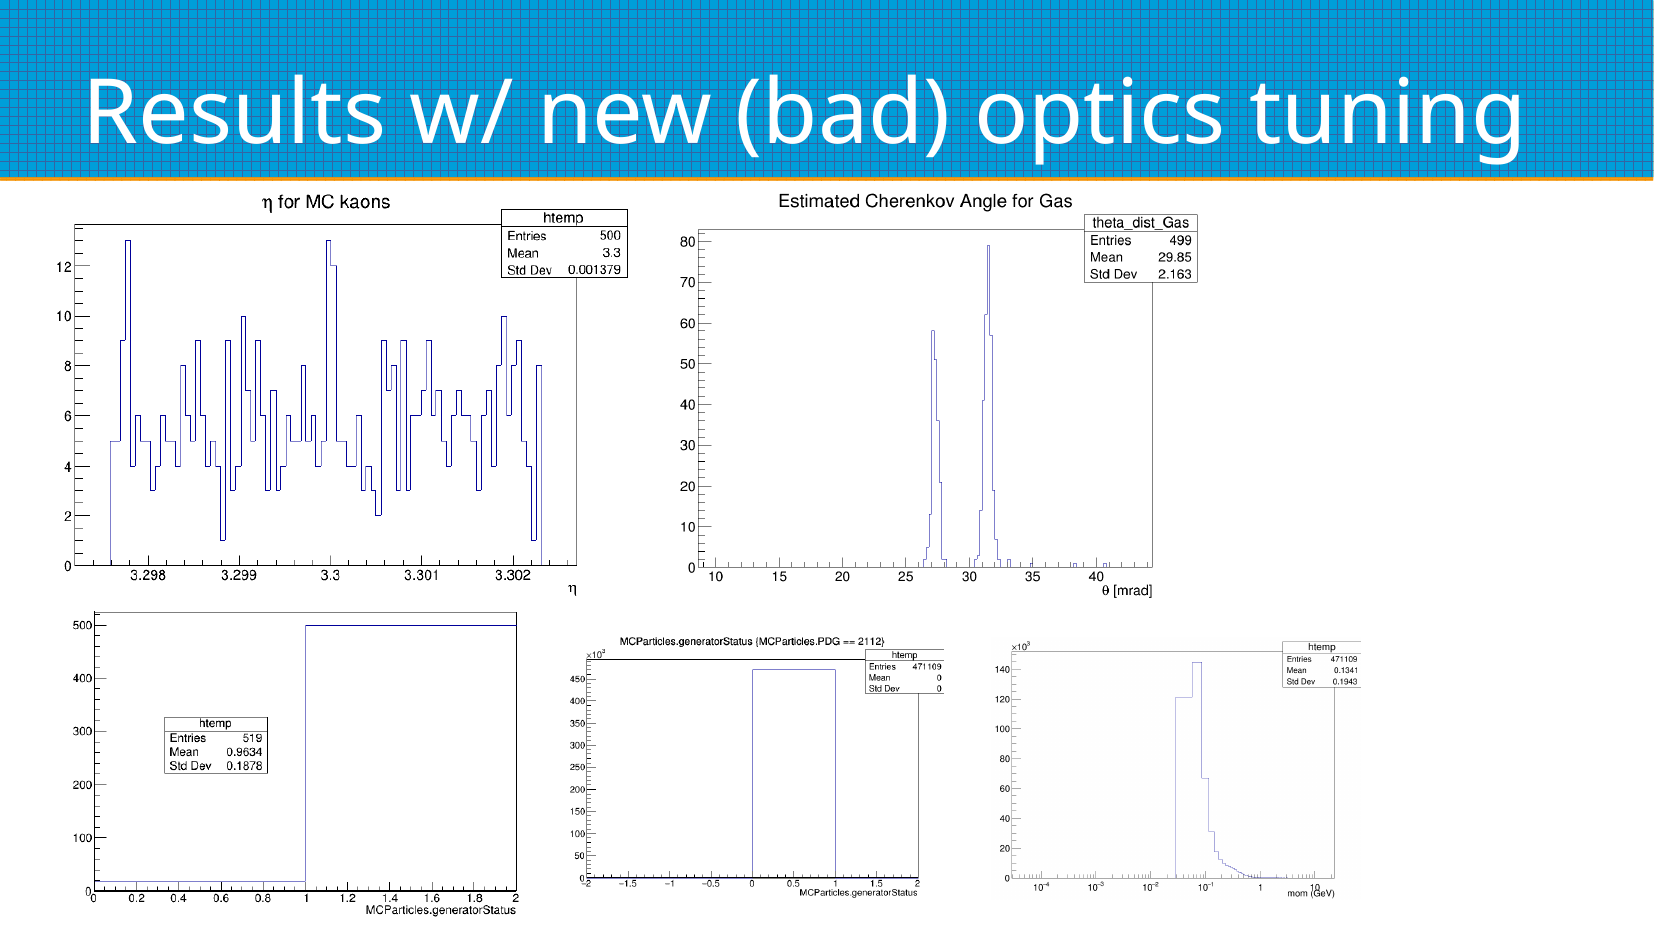

# Results w/ new (bad) optics tuning